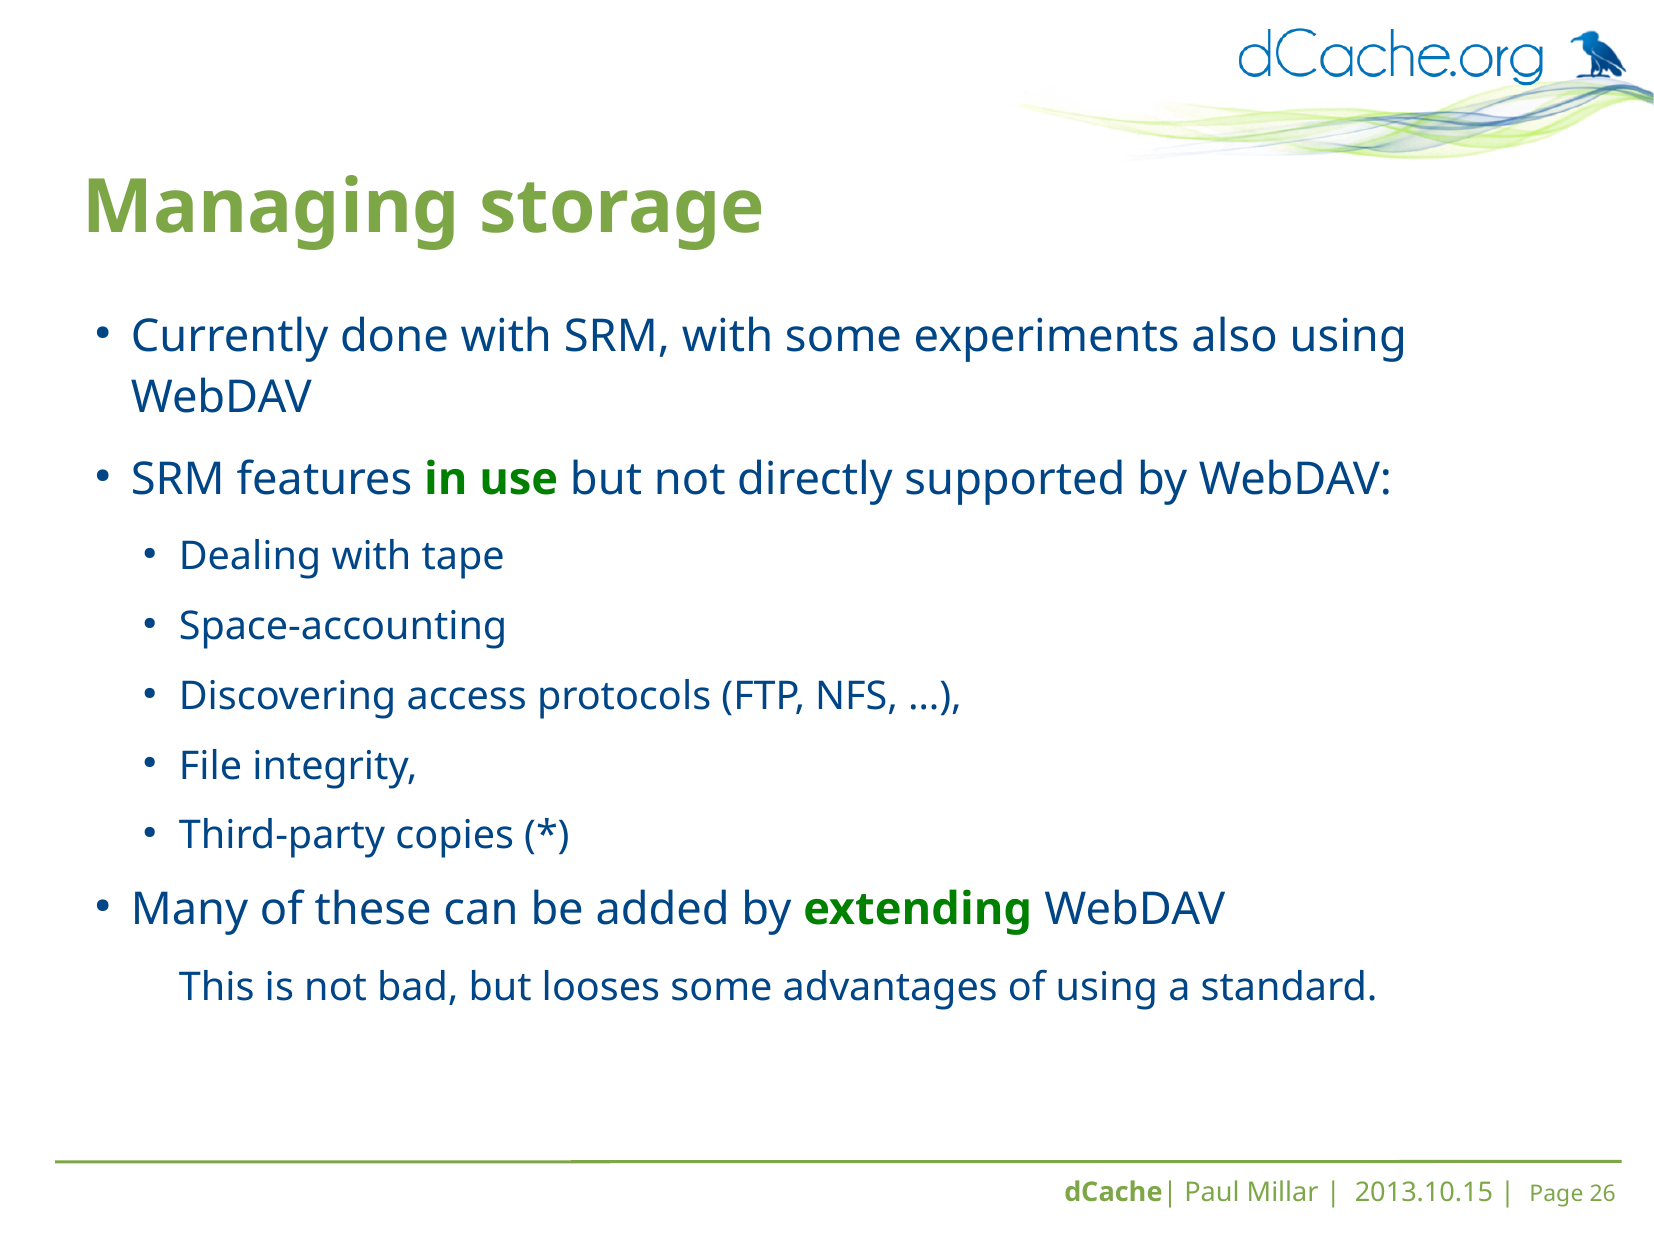

# Managing storage
Currently done with SRM, with some experiments also using WebDAV
SRM features in use but not directly supported by WebDAV:
Dealing with tape
Space-accounting
Discovering access protocols (FTP, NFS, …),
File integrity,
Third-party copies (*)
Many of these can be added by extending WebDAV
This is not bad, but looses some advantages of using a standard.
26